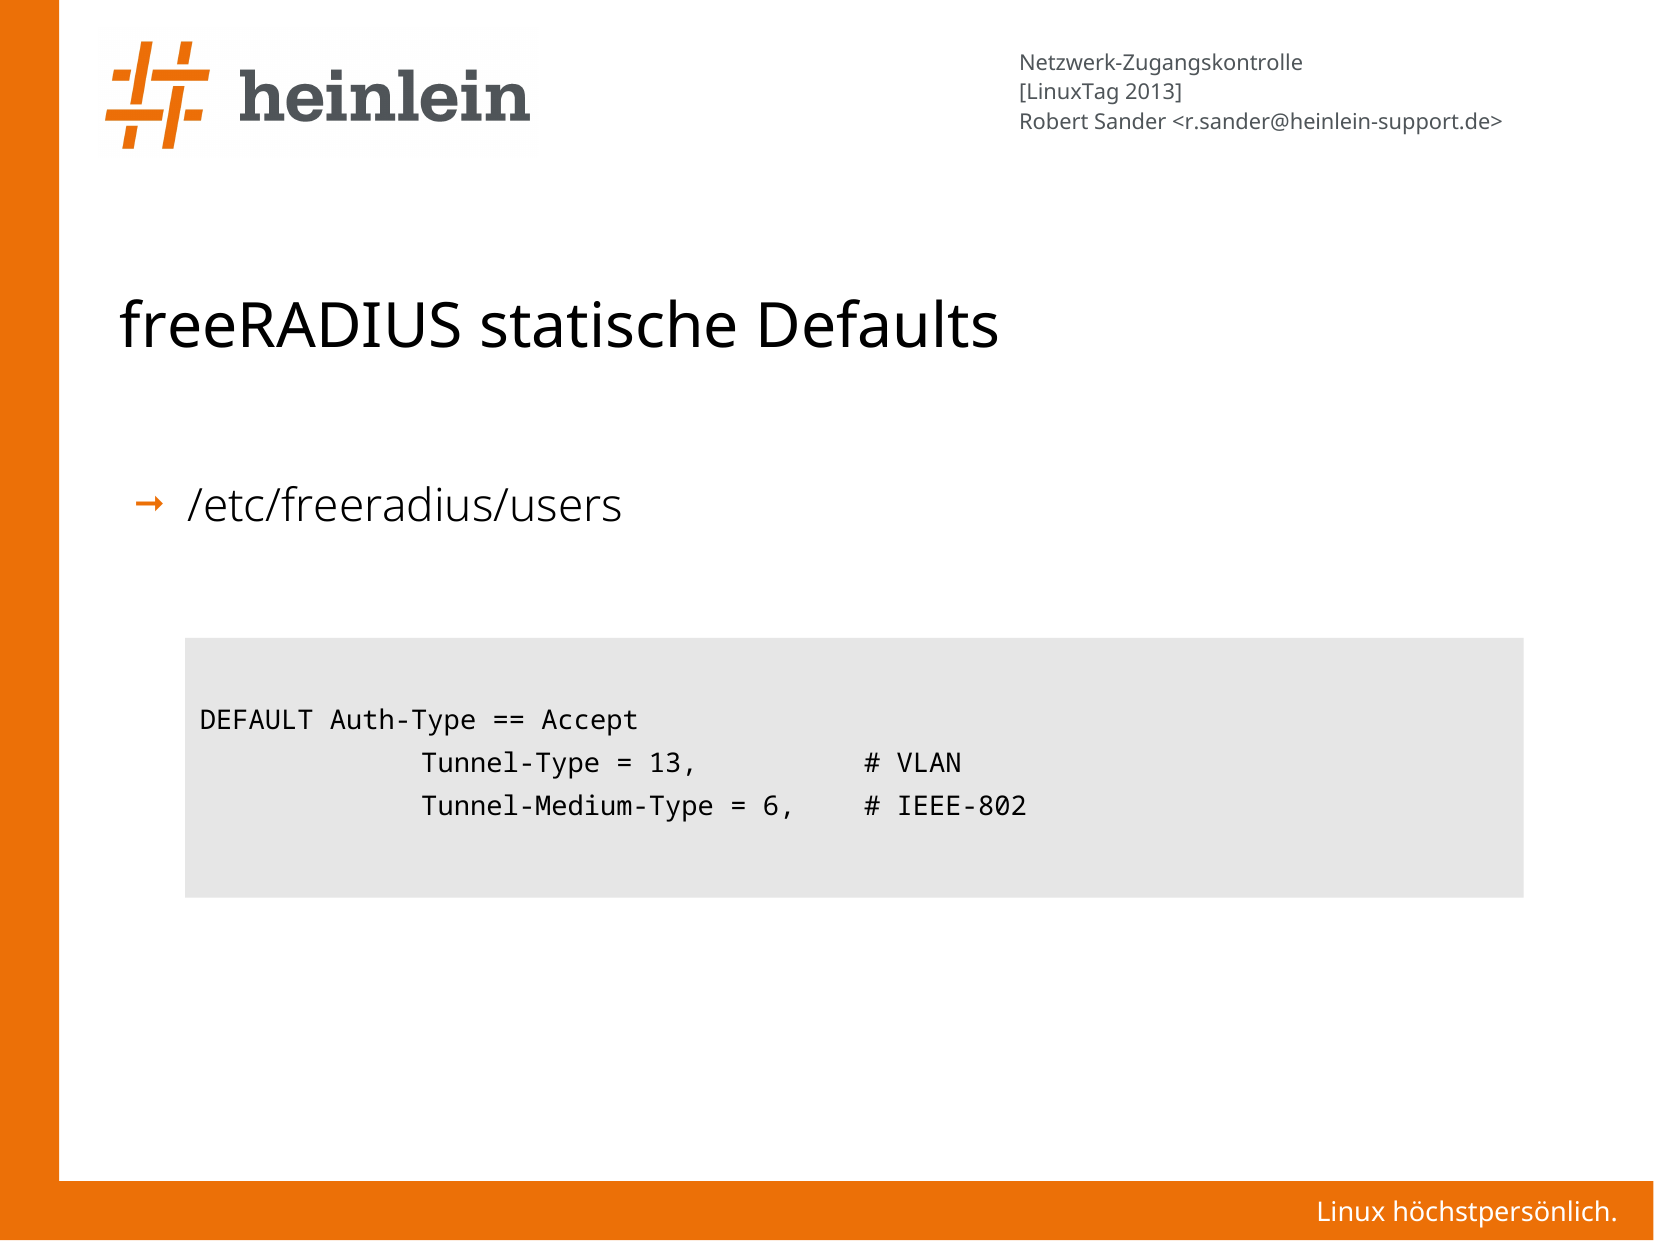

# freeRADIUS statische Defaults
/etc/freeradius/users
DEFAULT Auth-Type == Accept
			Tunnel-Type = 13,			# VLAN
			Tunnel-Medium-Type = 6,	# IEEE-802